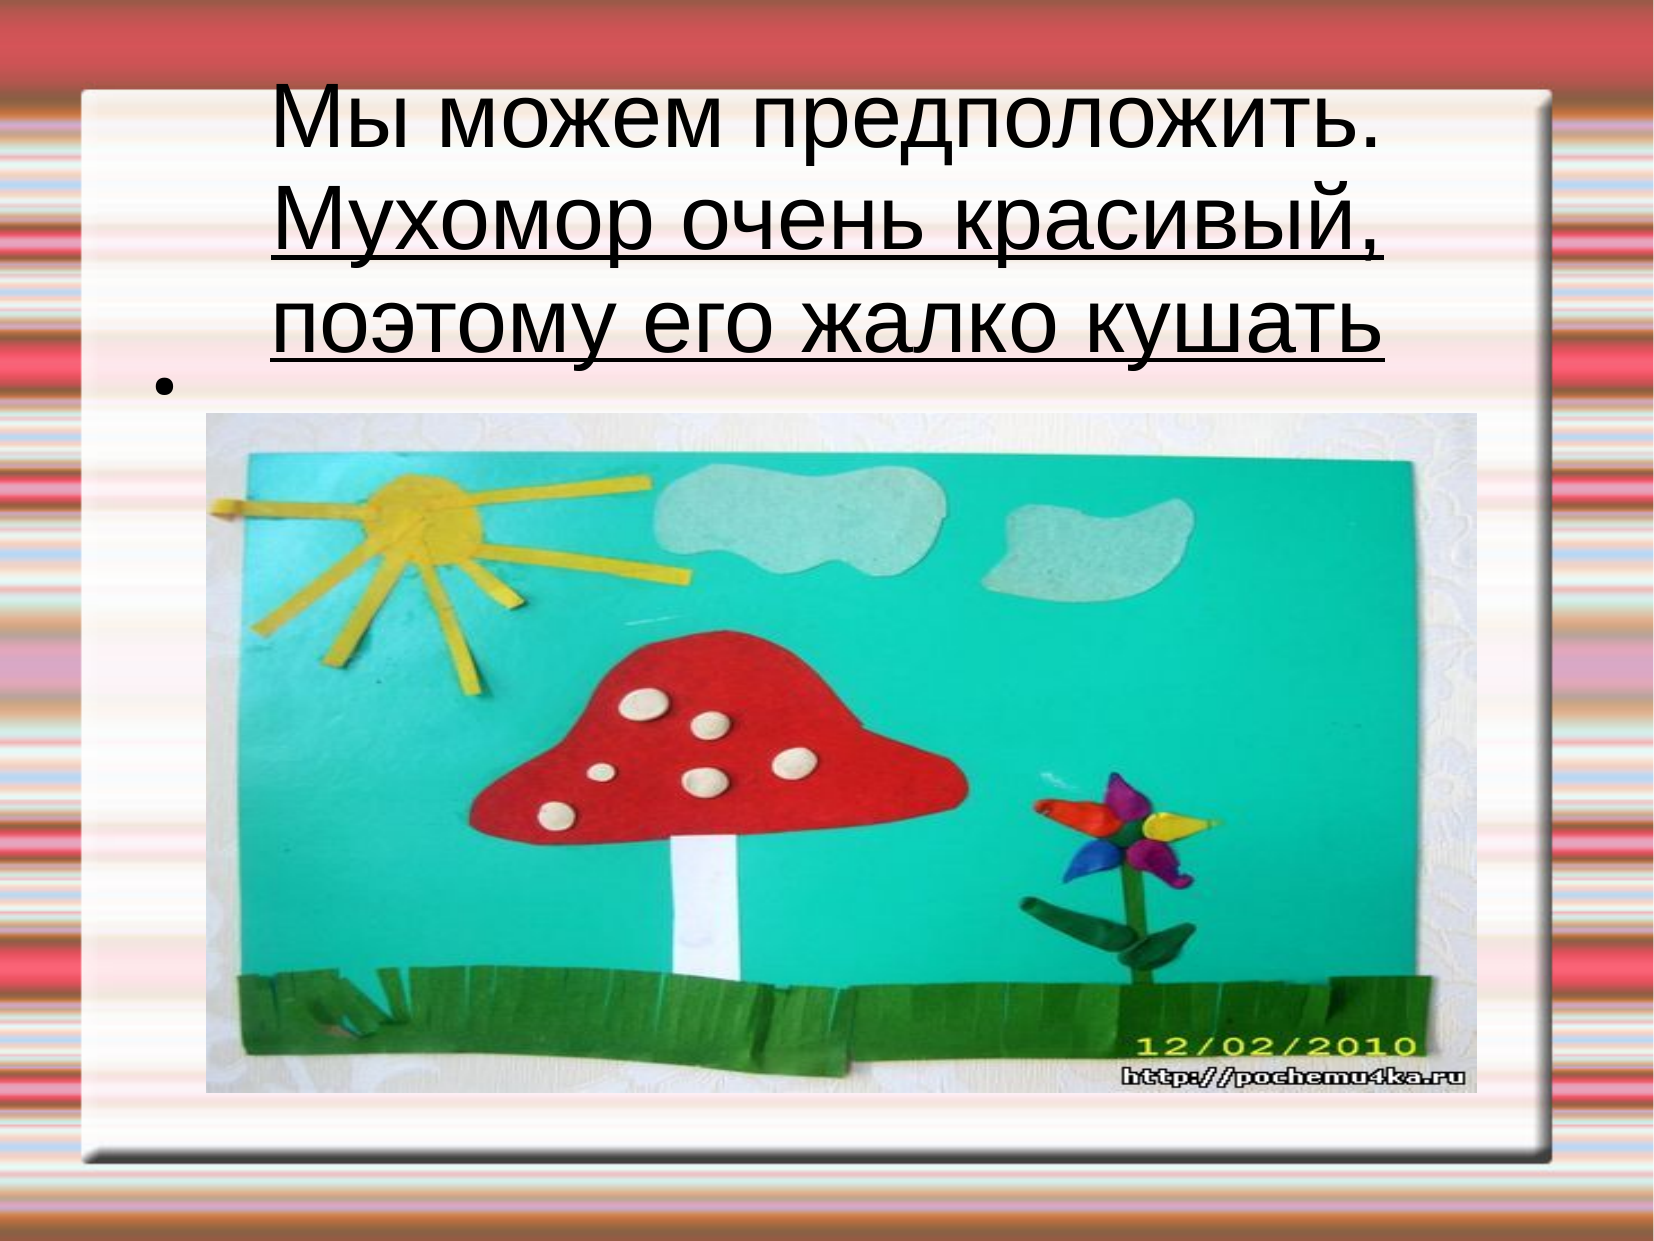

# Мы можем предположить. Мухомор очень красивый, поэтому его жалко кушать